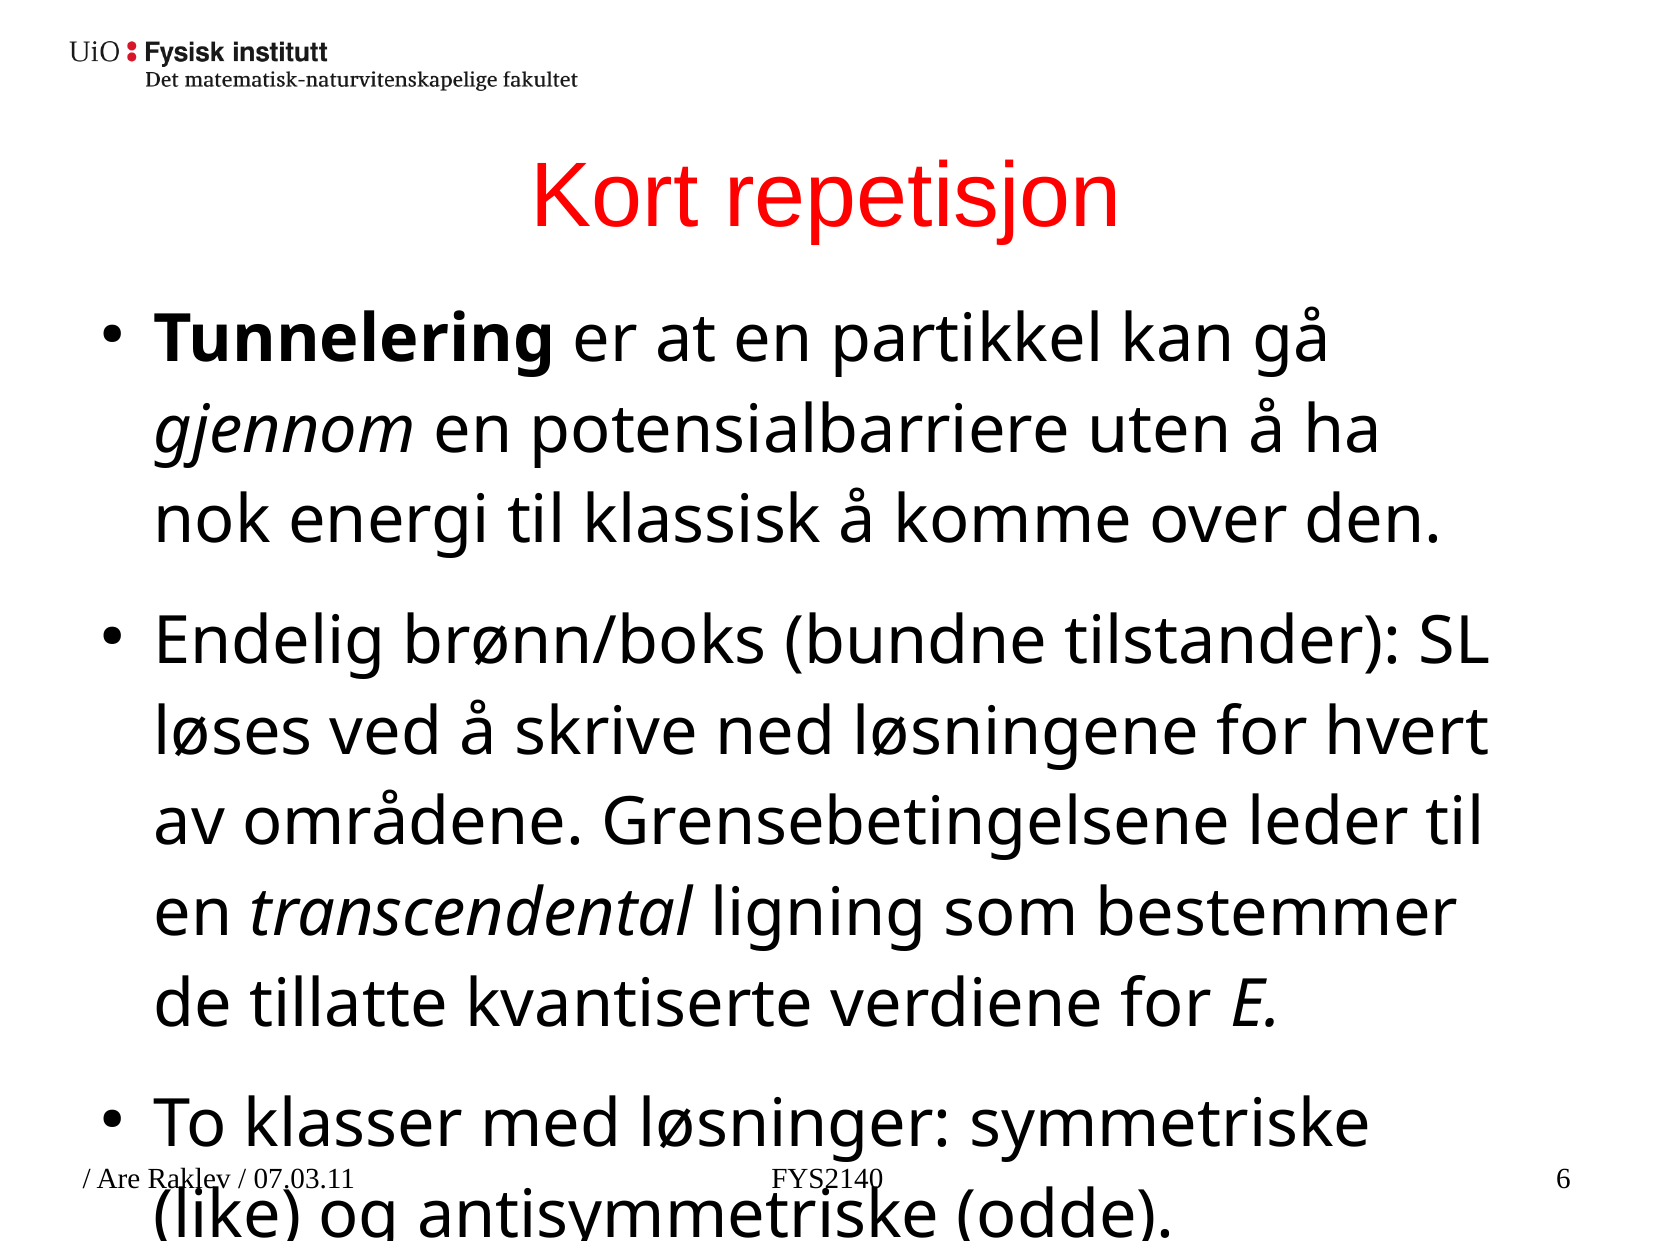

# Kort repetisjon
Tunnelering er at en partikkel kan gå gjennom en potensialbarriere uten å ha nok energi til klassisk å komme over den.
Endelig brønn/boks (bundne tilstander): SL løses ved å skrive ned løsningene for hvert av områdene. Grensebetingelsene leder til en transcendental ligning som bestemmer de tillatte kvantiserte verdiene for E.
To klasser med løsninger: symmetriske (like) og antisymmetriske (odde).
/ Are Raklev / 07.03.11
FYS2140
6